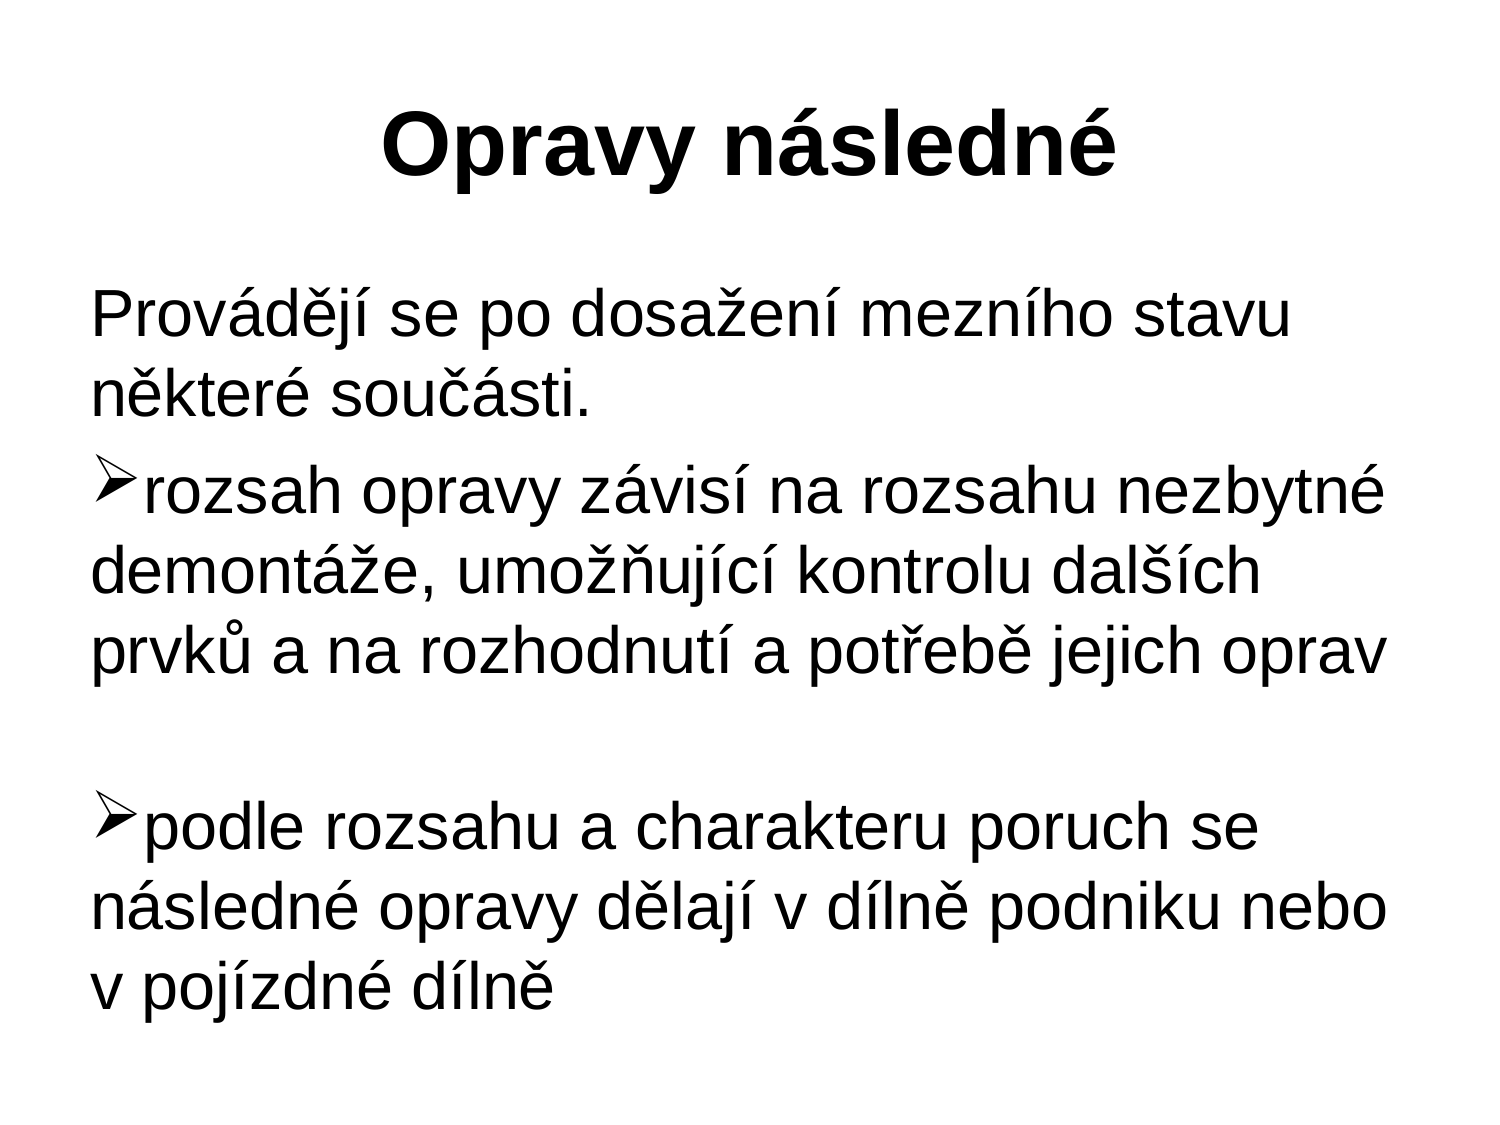

# Opravy následné
Provádějí se po dosažení mezního stavu některé součásti.
rozsah opravy závisí na rozsahu nezbytné demontáže, umožňující kontrolu dalších prvků a na rozhodnutí a potřebě jejich oprav
podle rozsahu a charakteru poruch se následné opravy dělají v dílně podniku nebo v pojízdné dílně